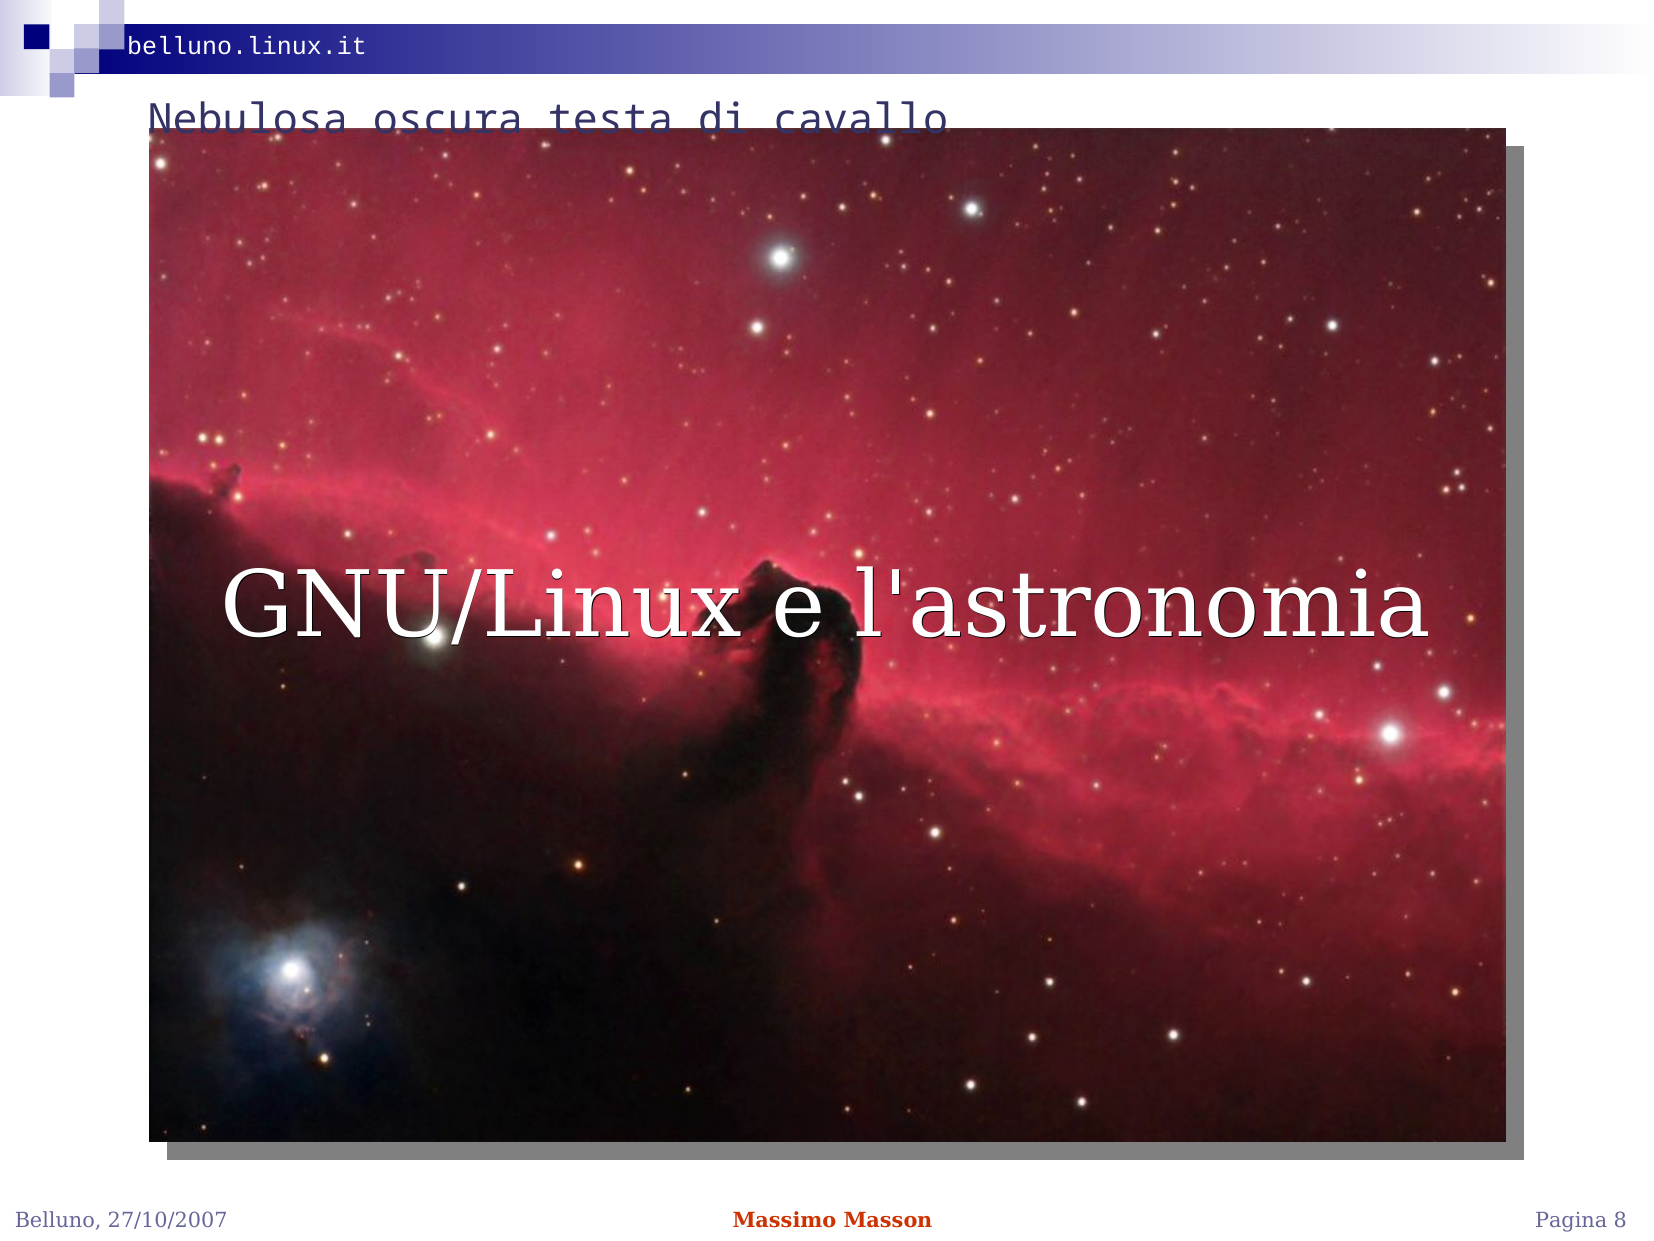

Nebulosa oscura testa di cavallo
# GNU/Linux e l'astronomia